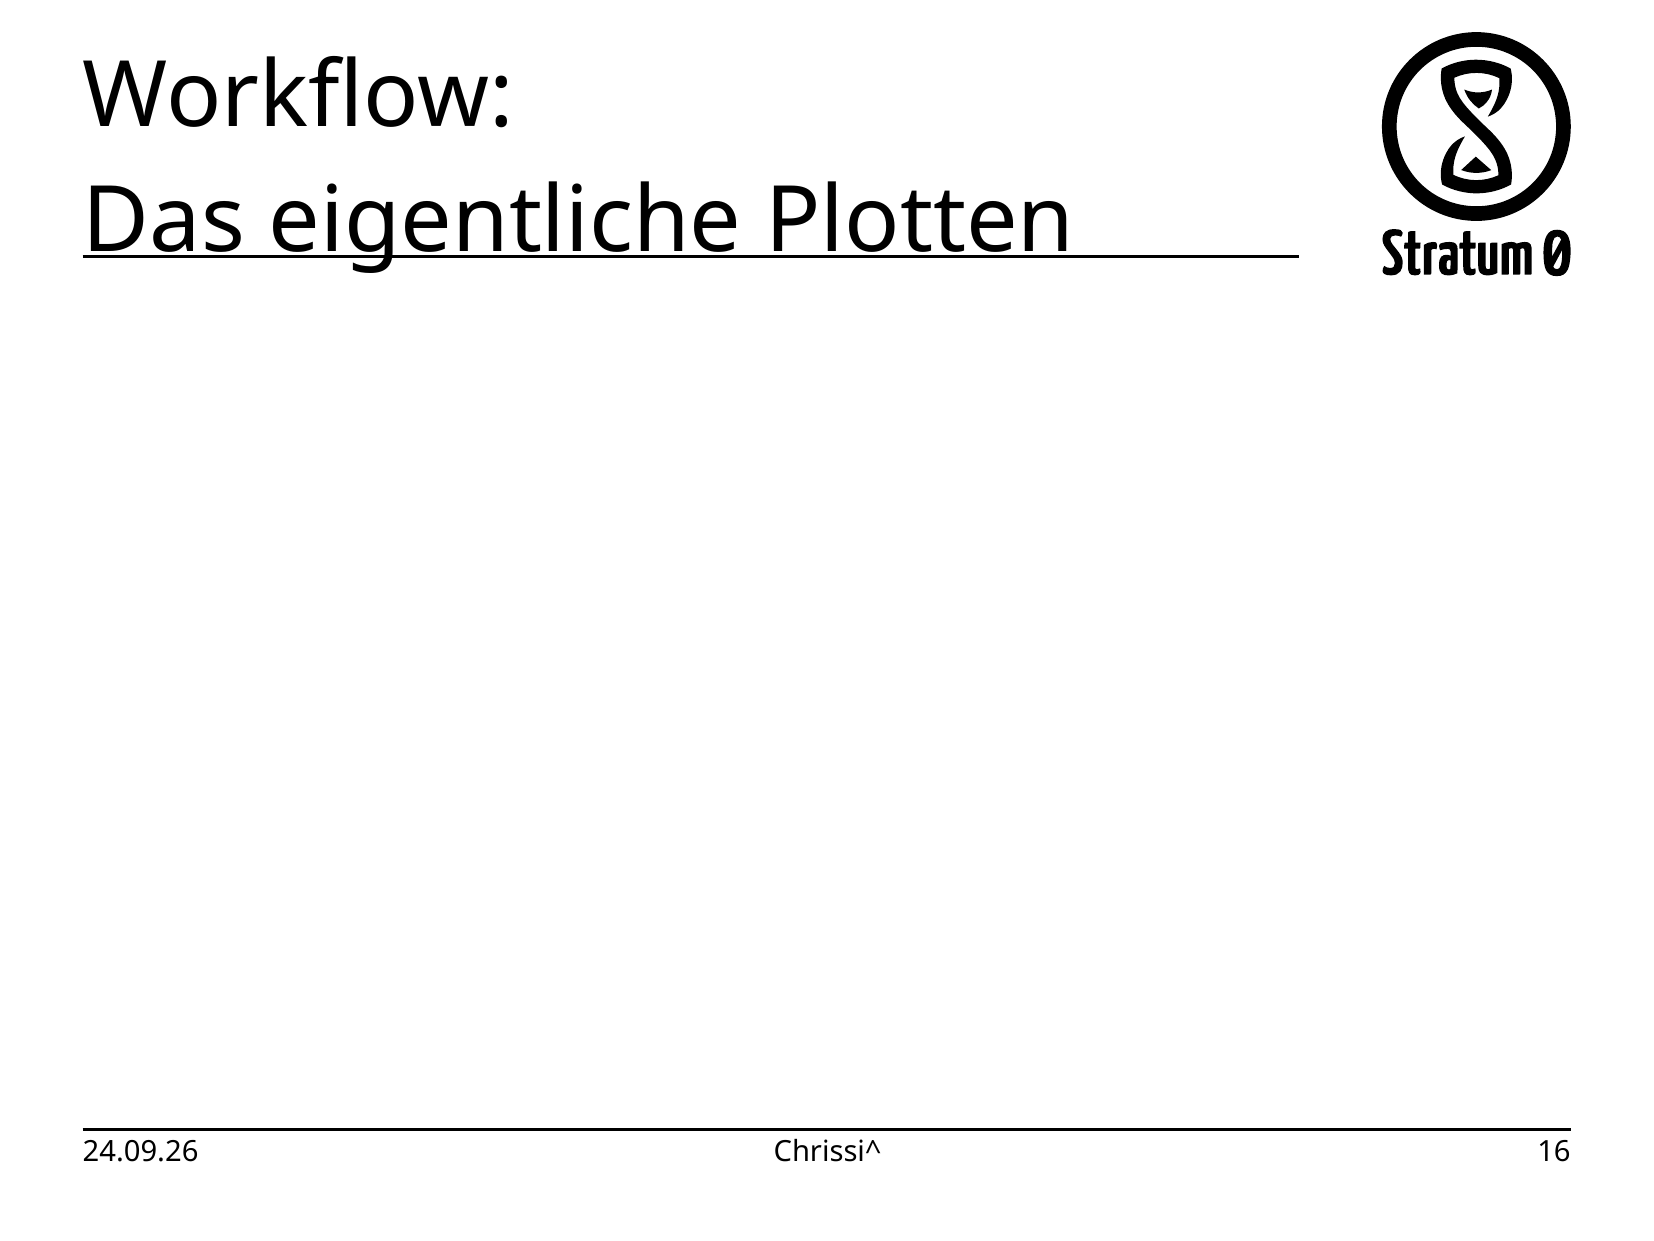

# Workflow: Das eigentliche Plotten
Chrissi^
16